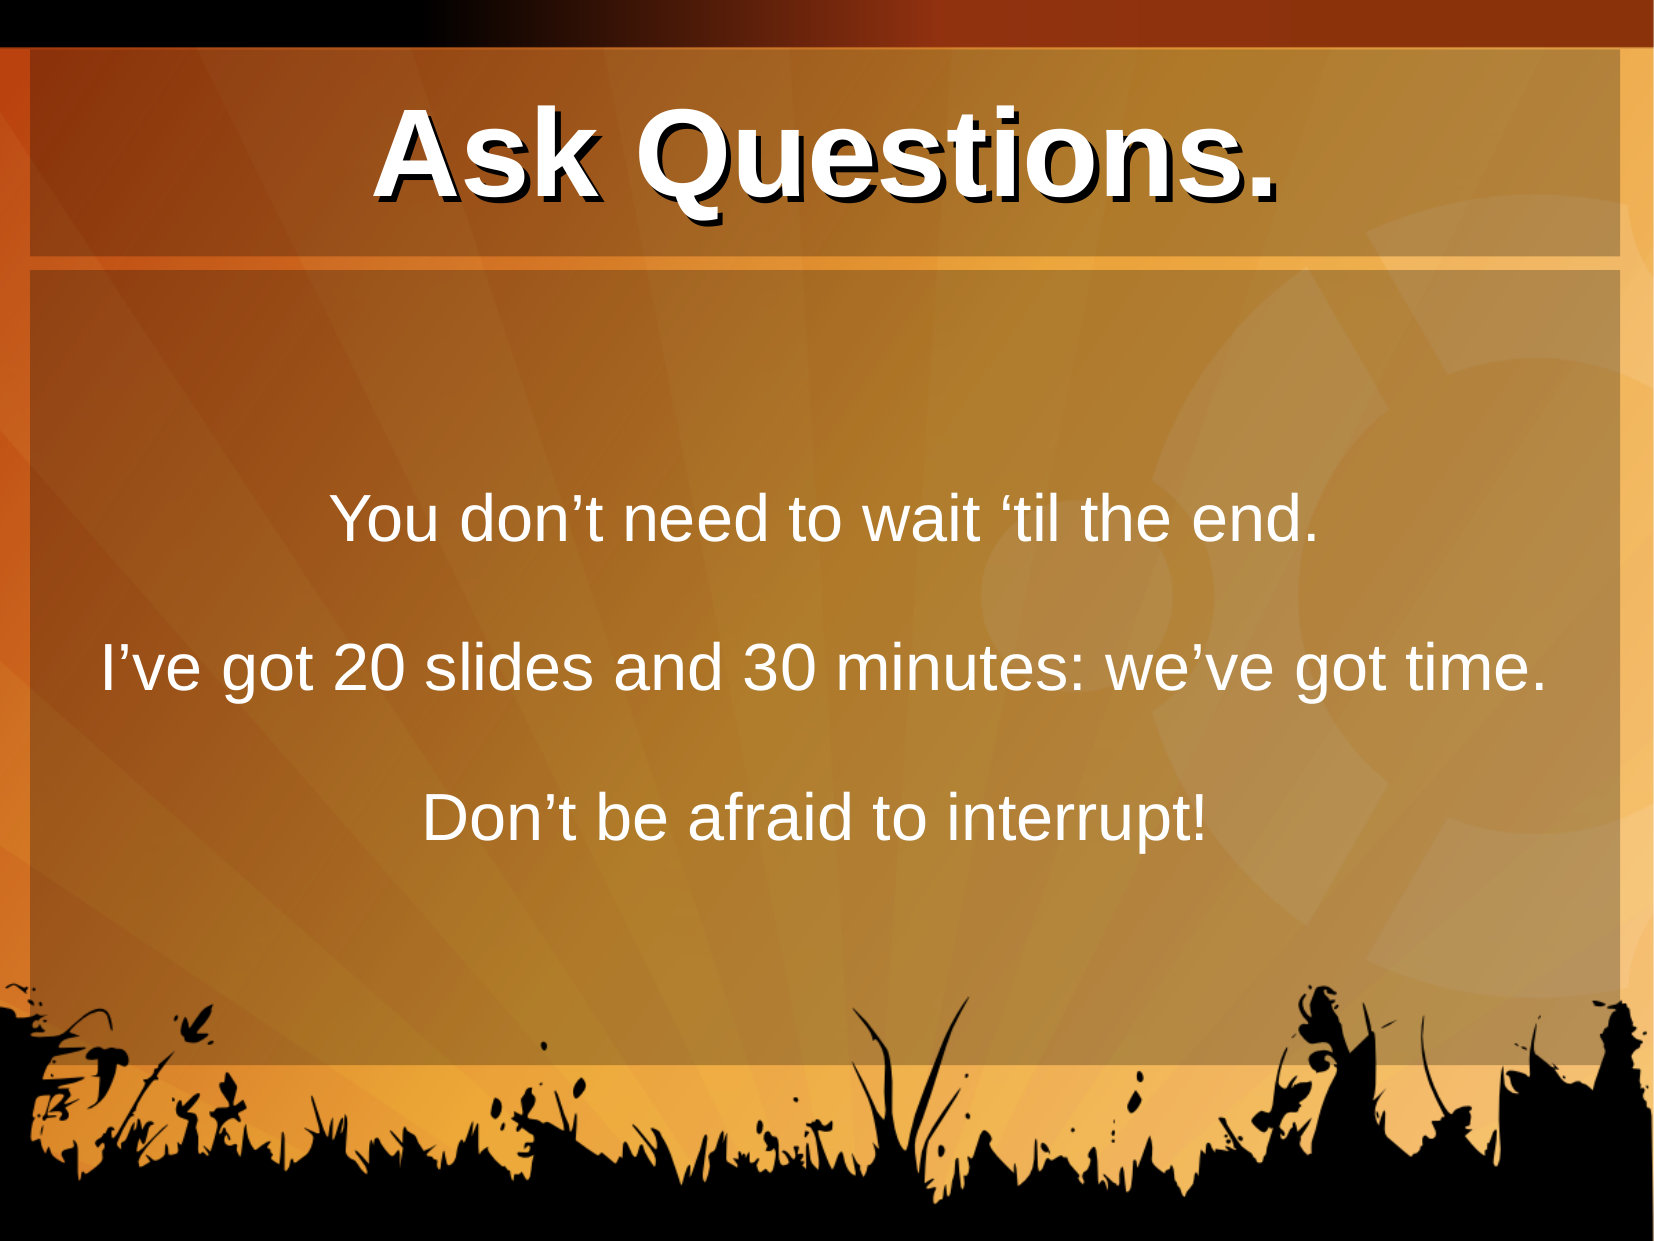

# Ask Questions.
You don’t need to wait ‘til the end.
I’ve got 20 slides and 30 minutes: we’ve got time.
Don’t be afraid to interrupt!